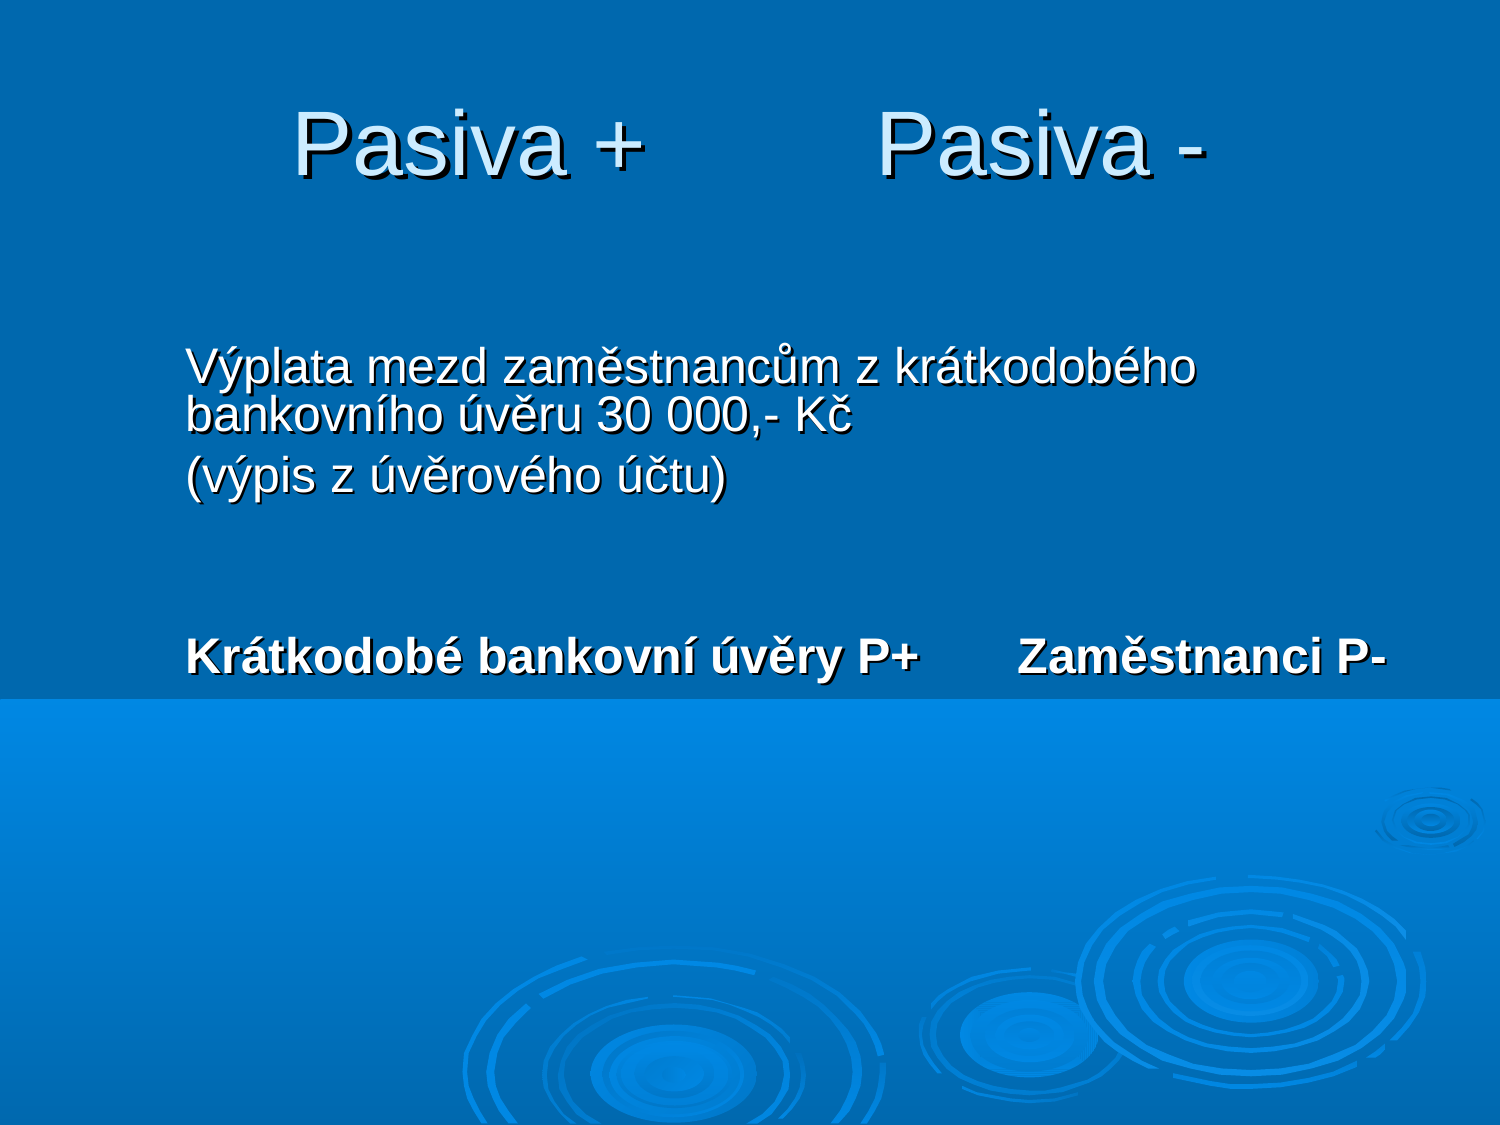

# Pasiva + Pasiva -
Výplata mezd zaměstnancům z krátkodobého bankovního úvěru 30 000,- Kč
(výpis z úvěrového účtu)
Krátkodobé bankovní úvěry P+ Zaměstnanci P-